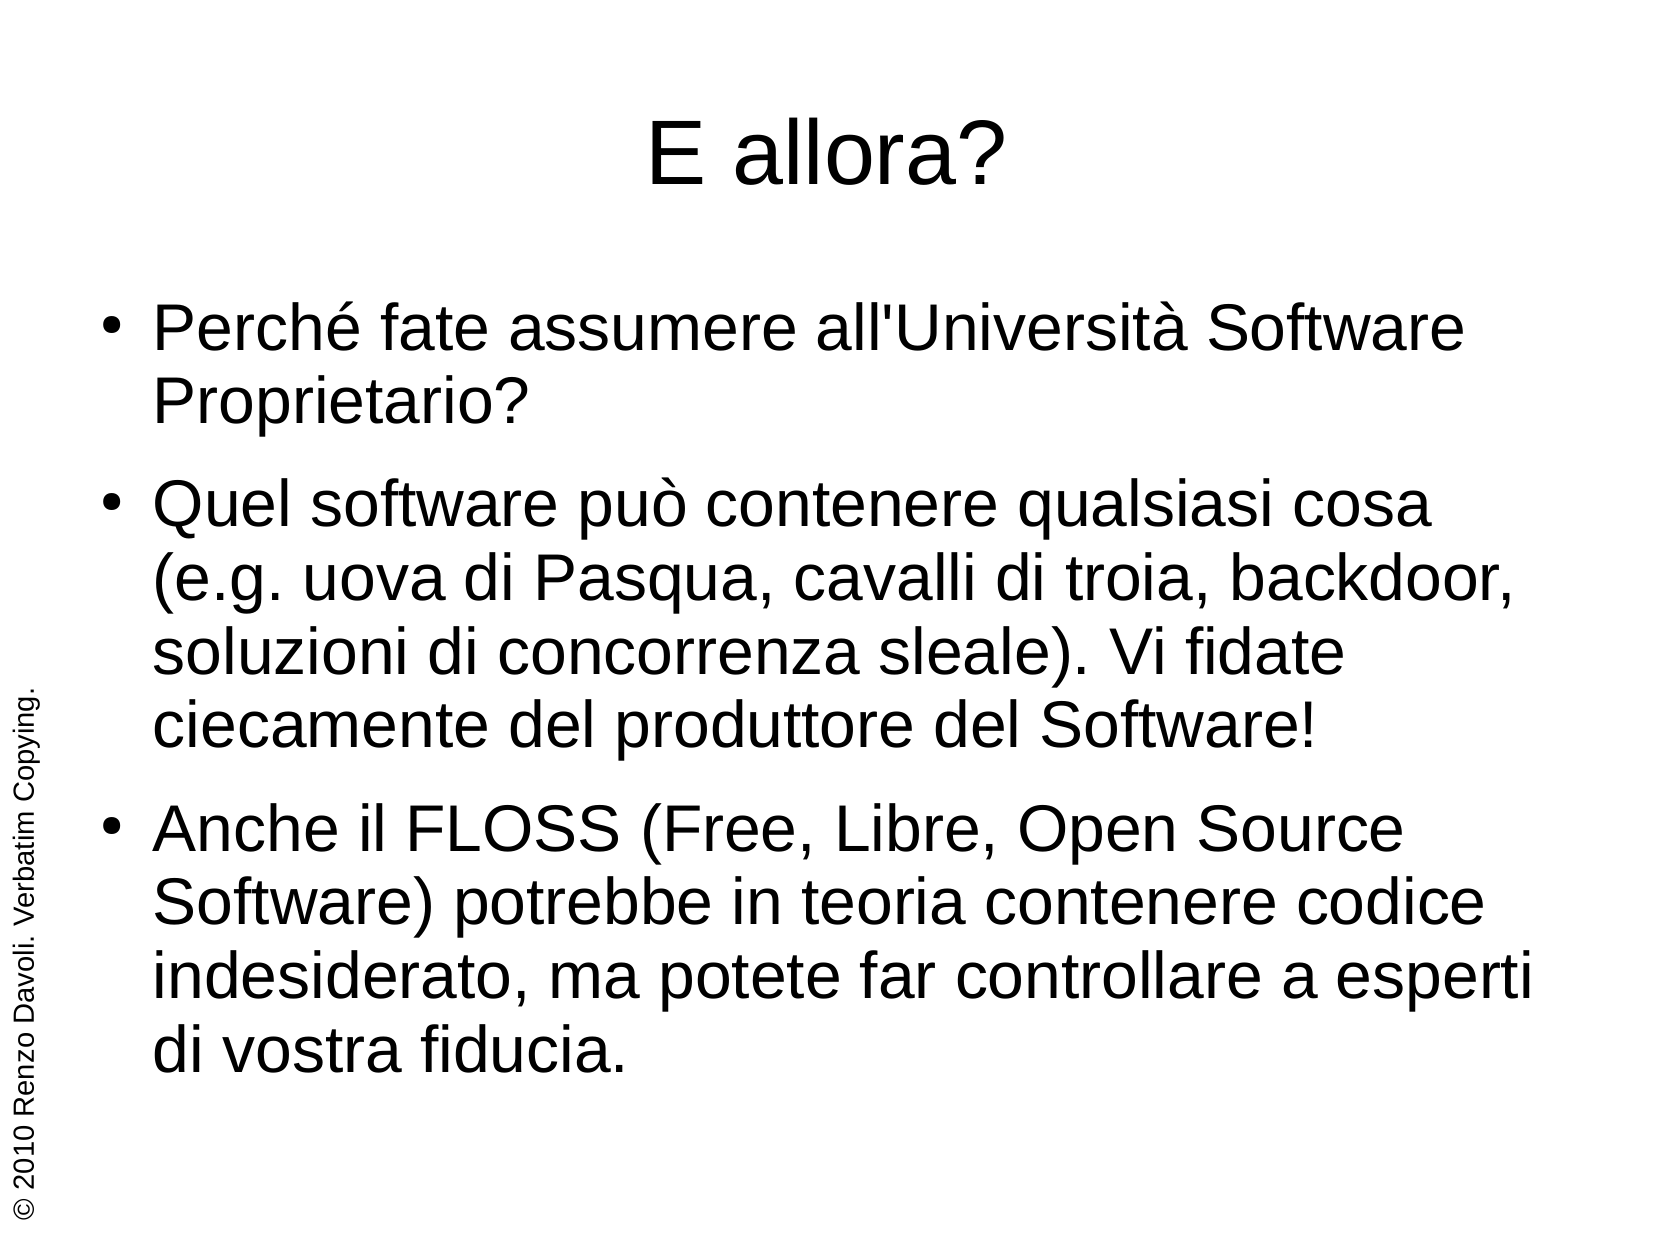

# E allora?
Perché fate assumere all'Università Software Proprietario?
Quel software può contenere qualsiasi cosa (e.g. uova di Pasqua, cavalli di troia, backdoor, soluzioni di concorrenza sleale). Vi fidate ciecamente del produttore del Software!
Anche il FLOSS (Free, Libre, Open Source Software) potrebbe in teoria contenere codice indesiderato, ma potete far controllare a esperti di vostra fiducia.